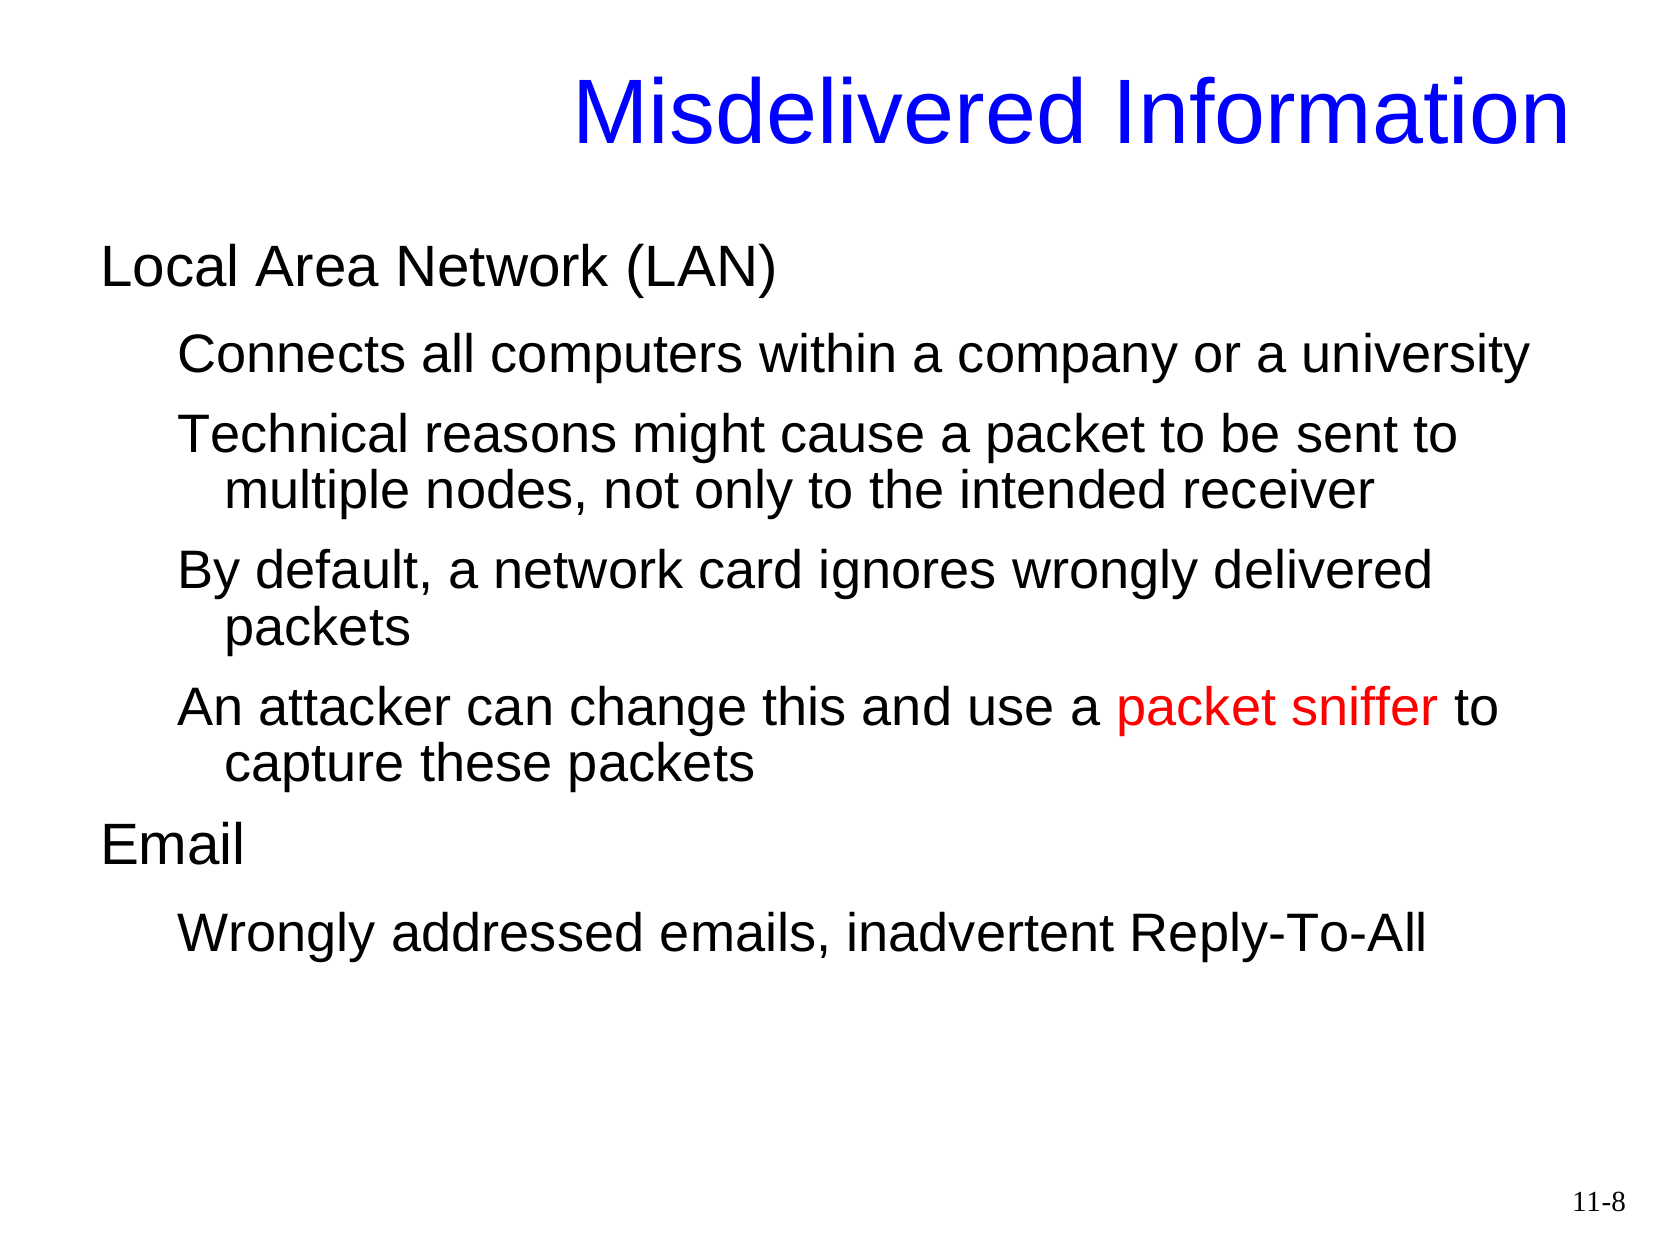

# Misdelivered Information
Local Area Network (LAN)
Connects all computers within a company or a university
Technical reasons might cause a packet to be sent to multiple nodes, not only to the intended receiver
By default, a network card ignores wrongly delivered packets
An attacker can change this and use a packet sniffer to capture these packets
Email
Wrongly addressed emails, inadvertent Reply-To-All